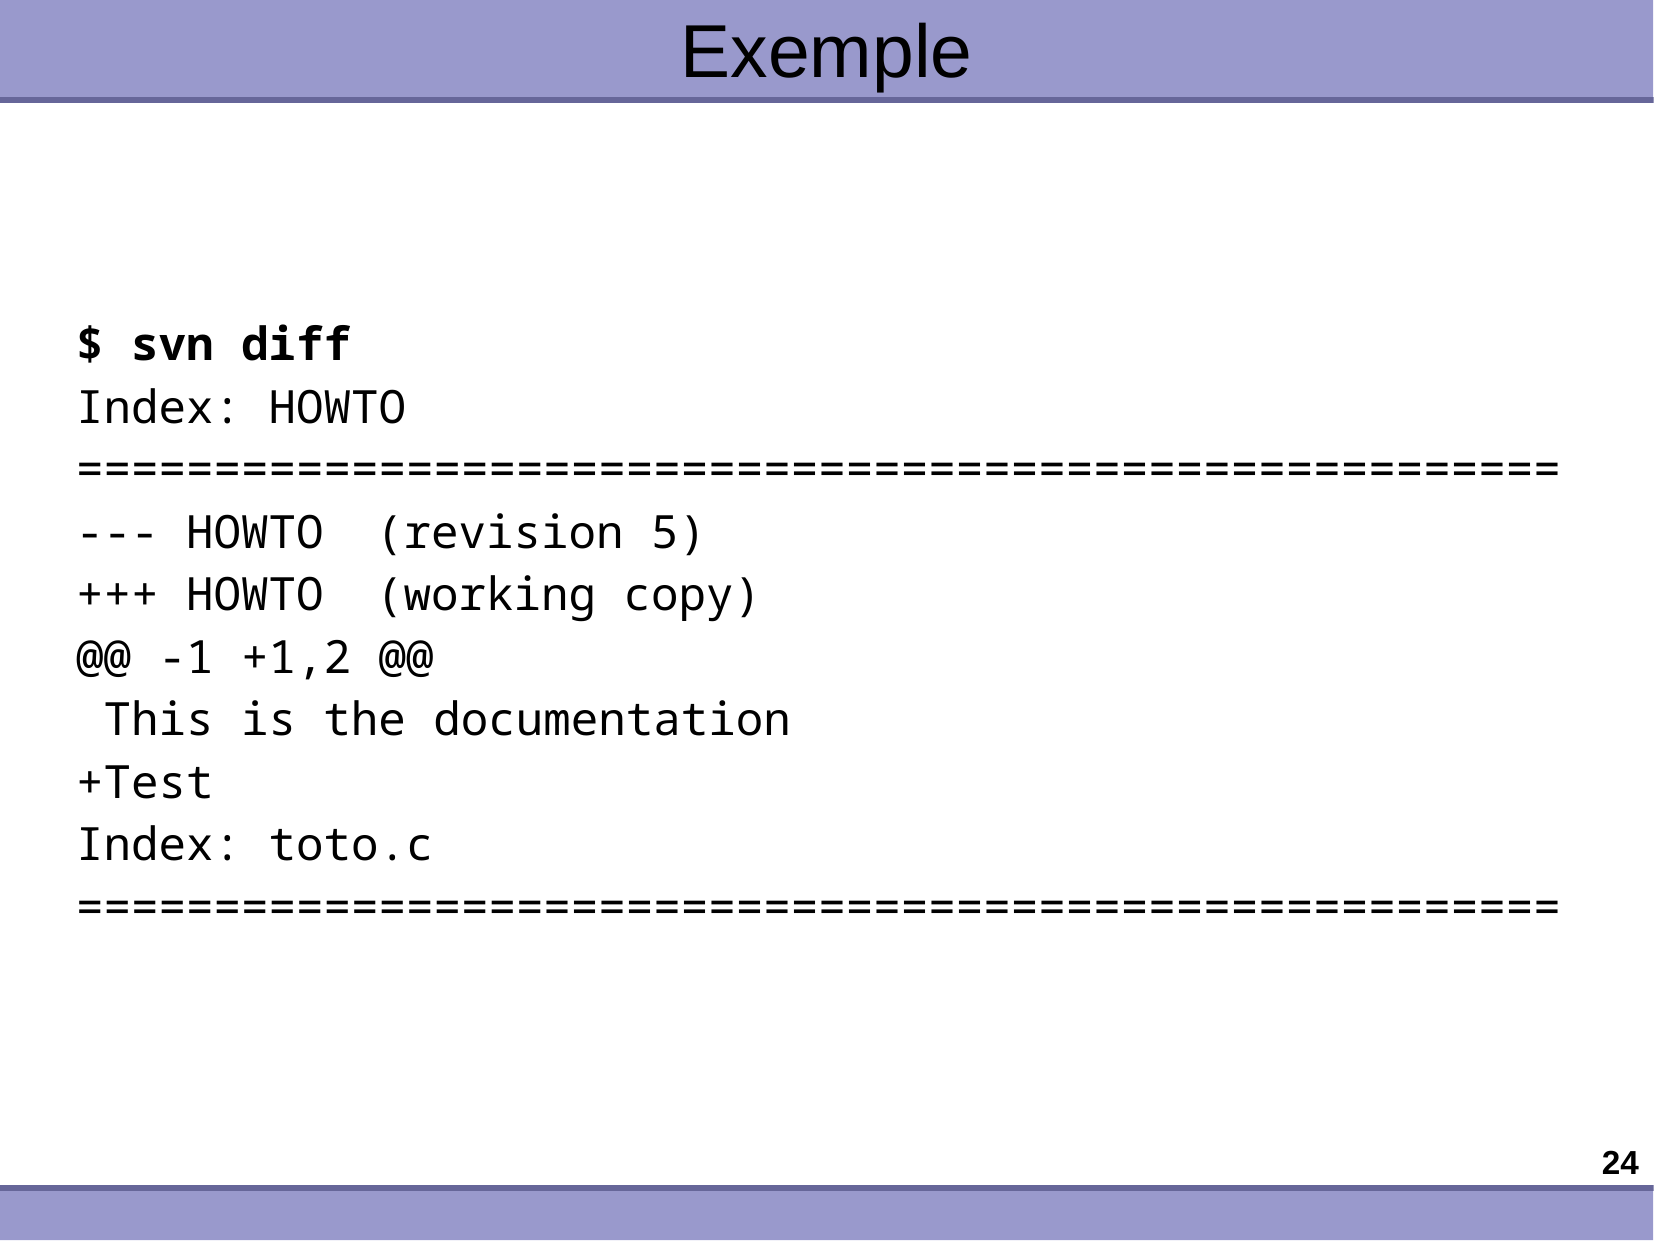

# Exemple
$ svn diff
Index: HOWTO
======================================================
--- HOWTO	(revision 5)
+++ HOWTO	(working copy)
@@ -1 +1,2 @@
 This is the documentation
+Test
Index: toto.c
======================================================